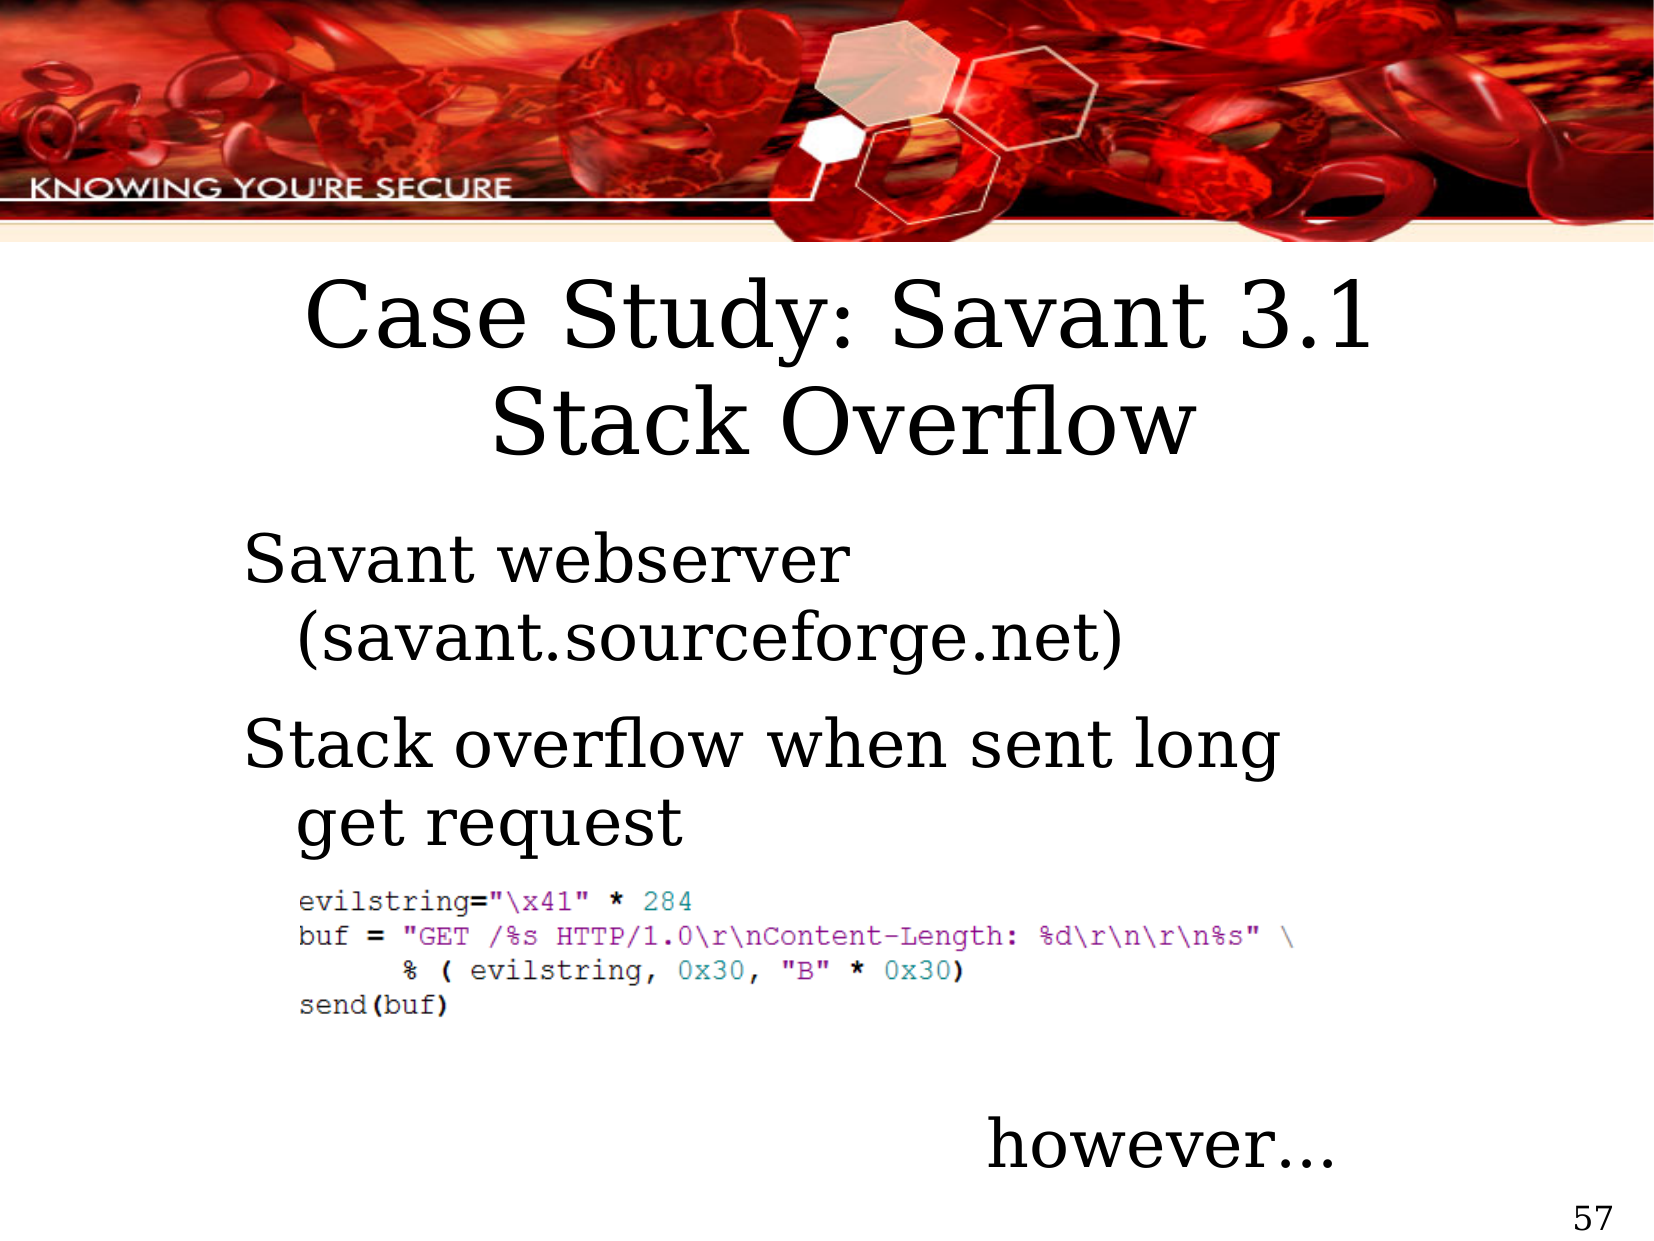

# Case Study: Savant 3.1 Stack Overflow
Savant webserver (savant.sourceforge.net)
Stack overflow when sent long get request
 however...